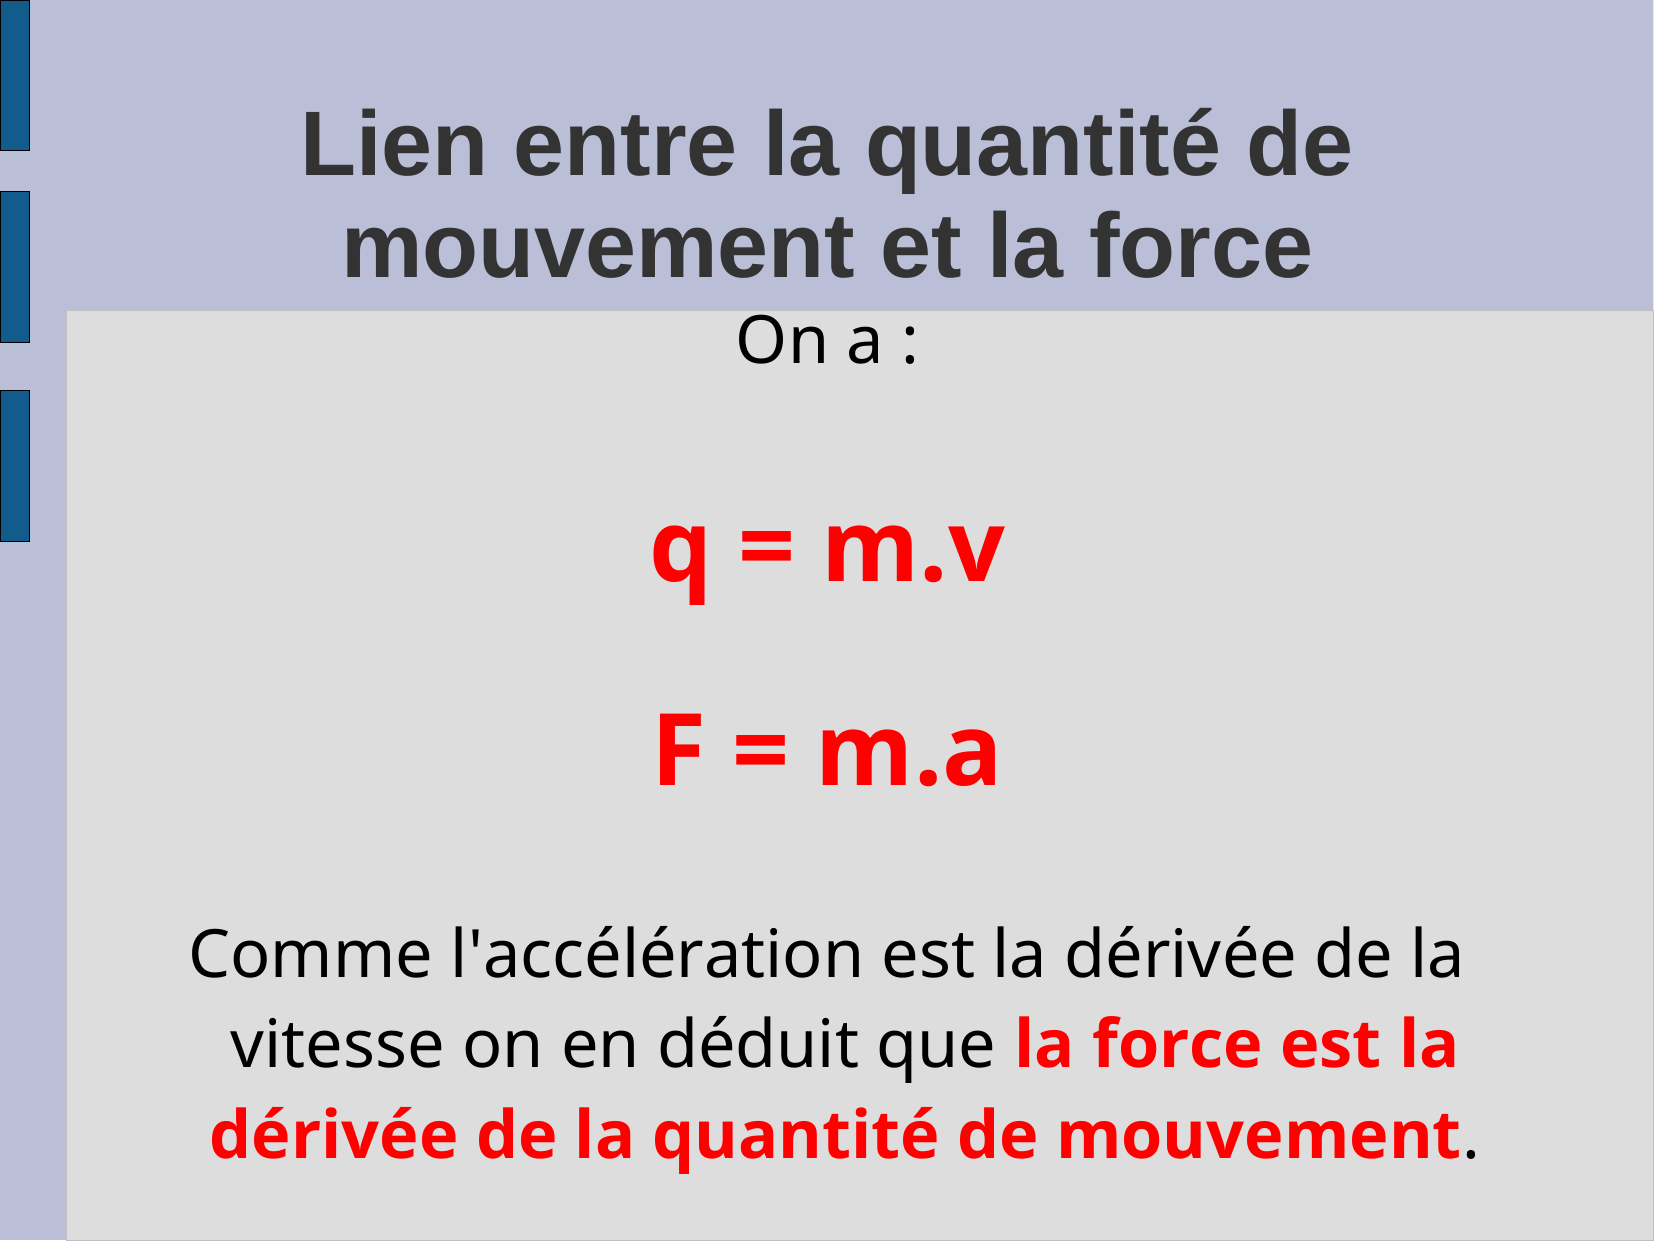

# Lien entre la quantité de mouvement et la force
On a :
q = m.v
F = m.a
Comme l'accélération est la dérivée de la vitesse on en déduit que la force est la dérivée de la quantité de mouvement.